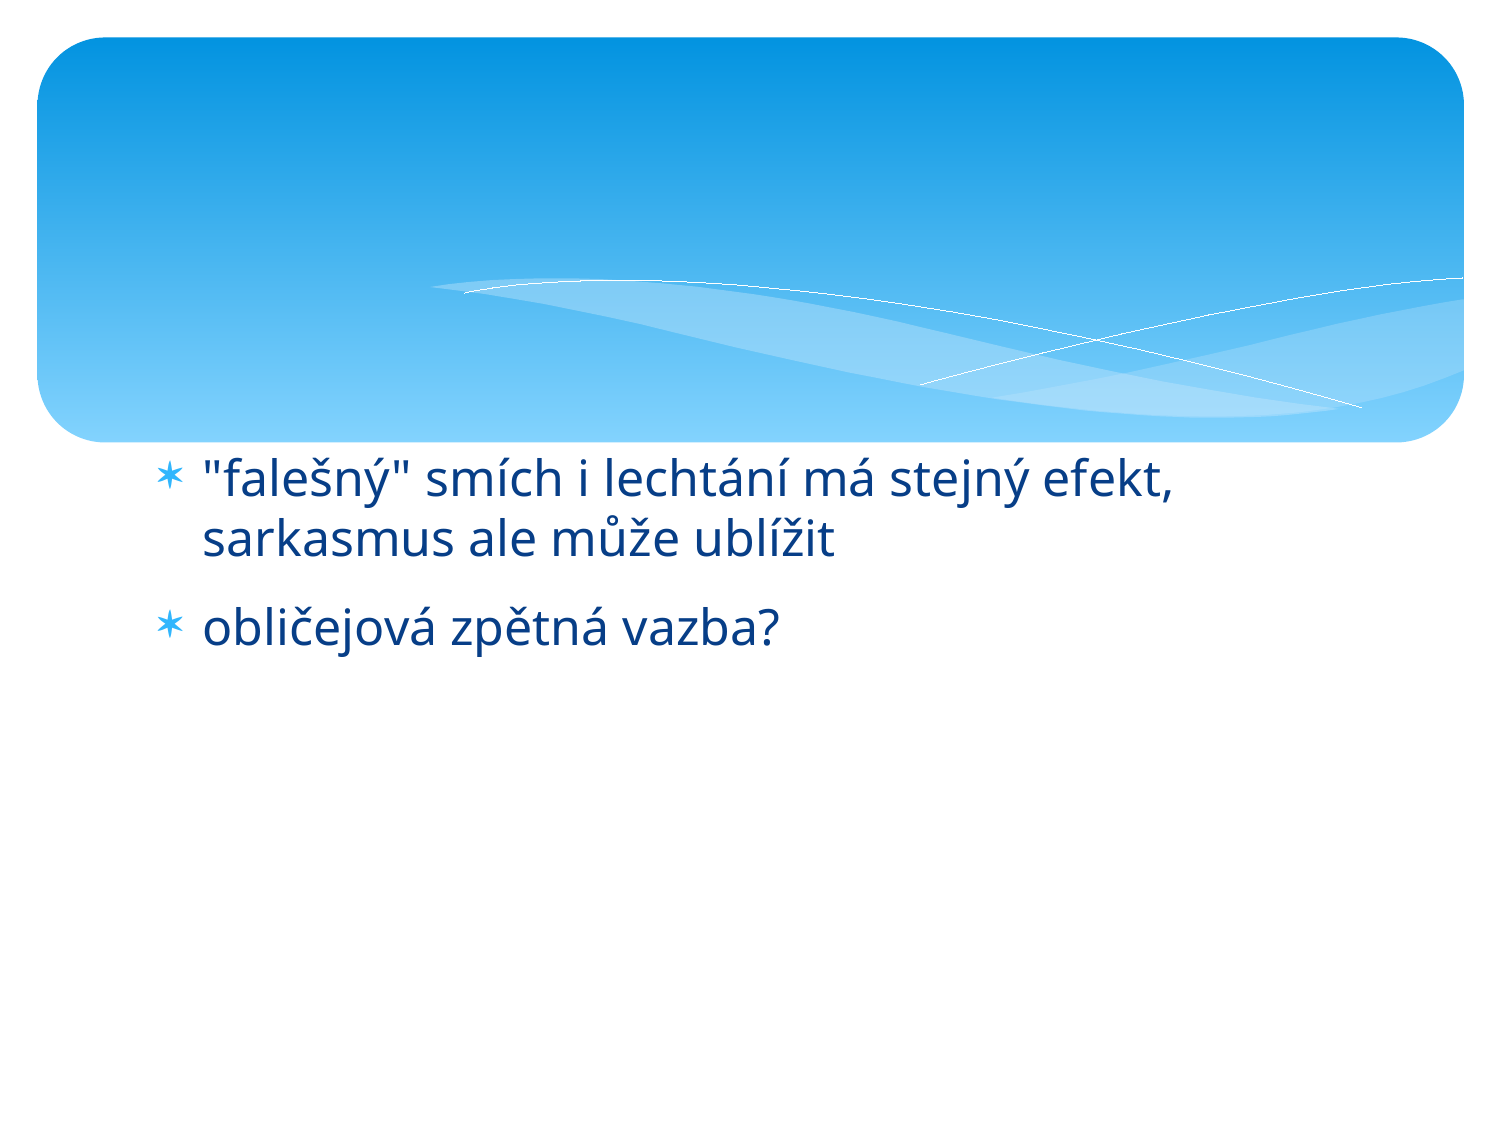

# "falešný" smích i lechtání má stejný efekt, sarkasmus ale může ublížit
obličejová zpětná vazba?